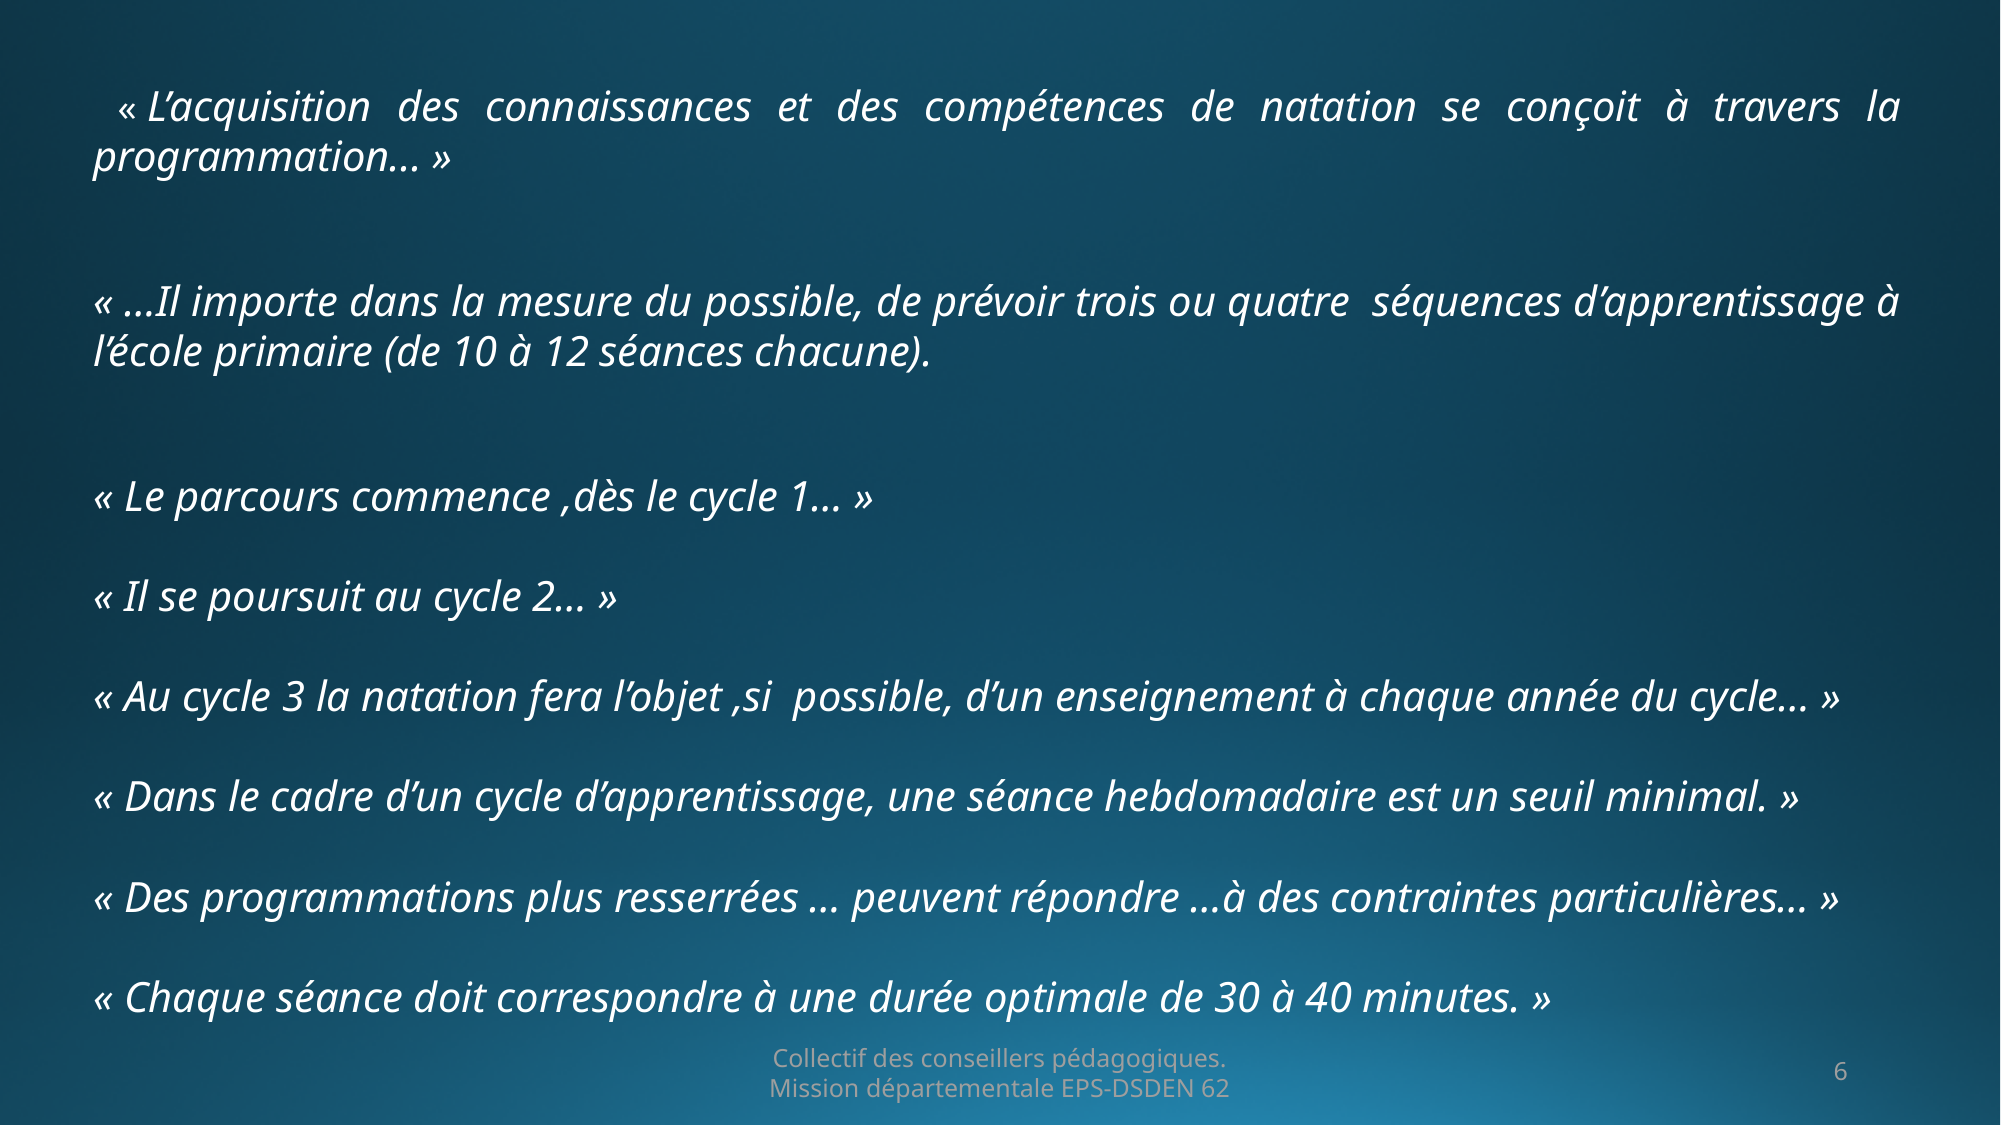

« L’acquisition des connaissances et des compétences de natation se conçoit à travers la programmation... »
« …Il importe dans la mesure du possible, de prévoir trois ou quatre  séquences d’apprentissage à l’école primaire (de 10 à 12 séances chacune).
« Le parcours commence ,dès le cycle 1… »
« Il se poursuit au cycle 2… »
« Au cycle 3 la natation fera l’objet ,si possible, d’un enseignement à chaque année du cycle… »
« Dans le cadre d’un cycle d’apprentissage, une séance hebdomadaire est un seuil minimal. »
« Des programmations plus resserrées … peuvent répondre …à des contraintes particulières… »
« Chaque séance doit correspondre à une durée optimale de 30 à 40 minutes. »
Collectif des conseillers pédagogiques.
Mission départementale EPS-DSDEN 62